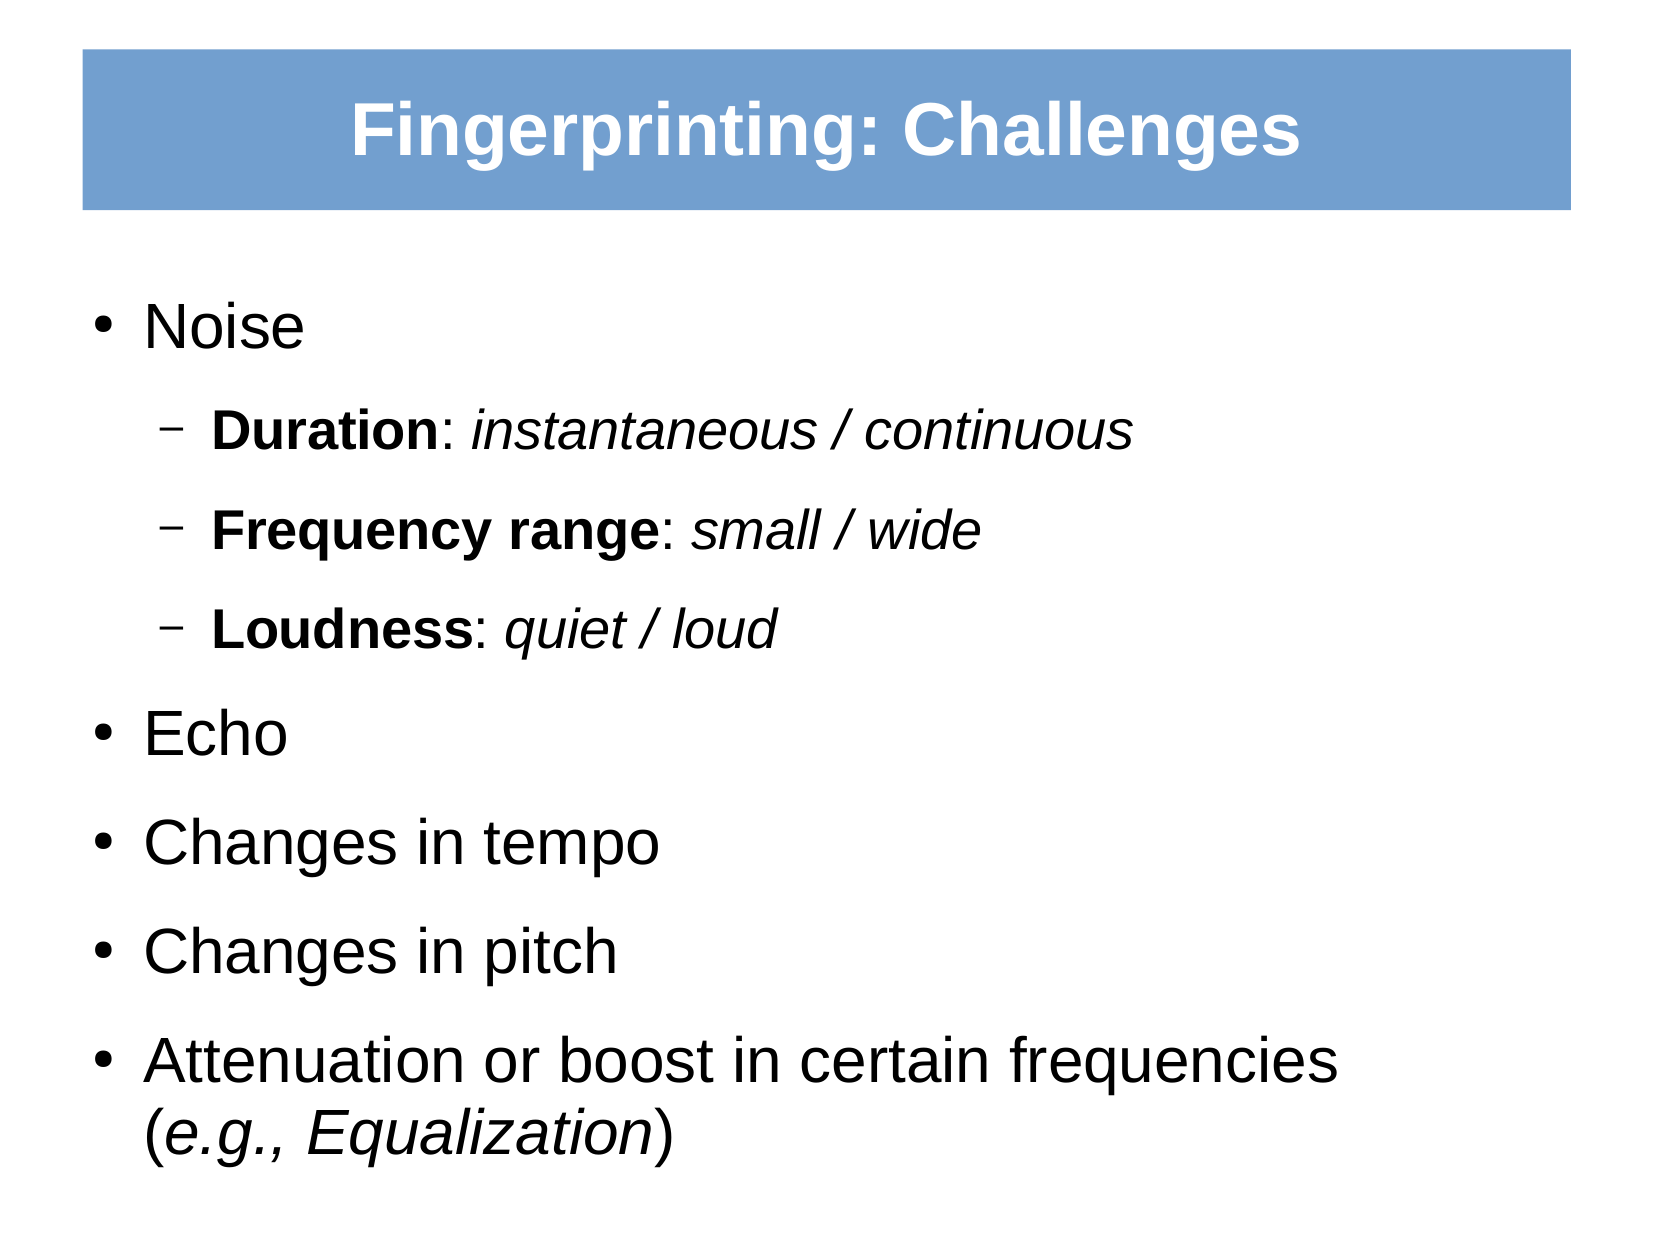

# Fingerprinting: Challenges
Noise
Duration: instantaneous / continuous
Frequency range: small / wide
Loudness: quiet / loud
Echo
Changes in tempo
Changes in pitch
Attenuation or boost in certain frequencies
(e.g., Equalization)